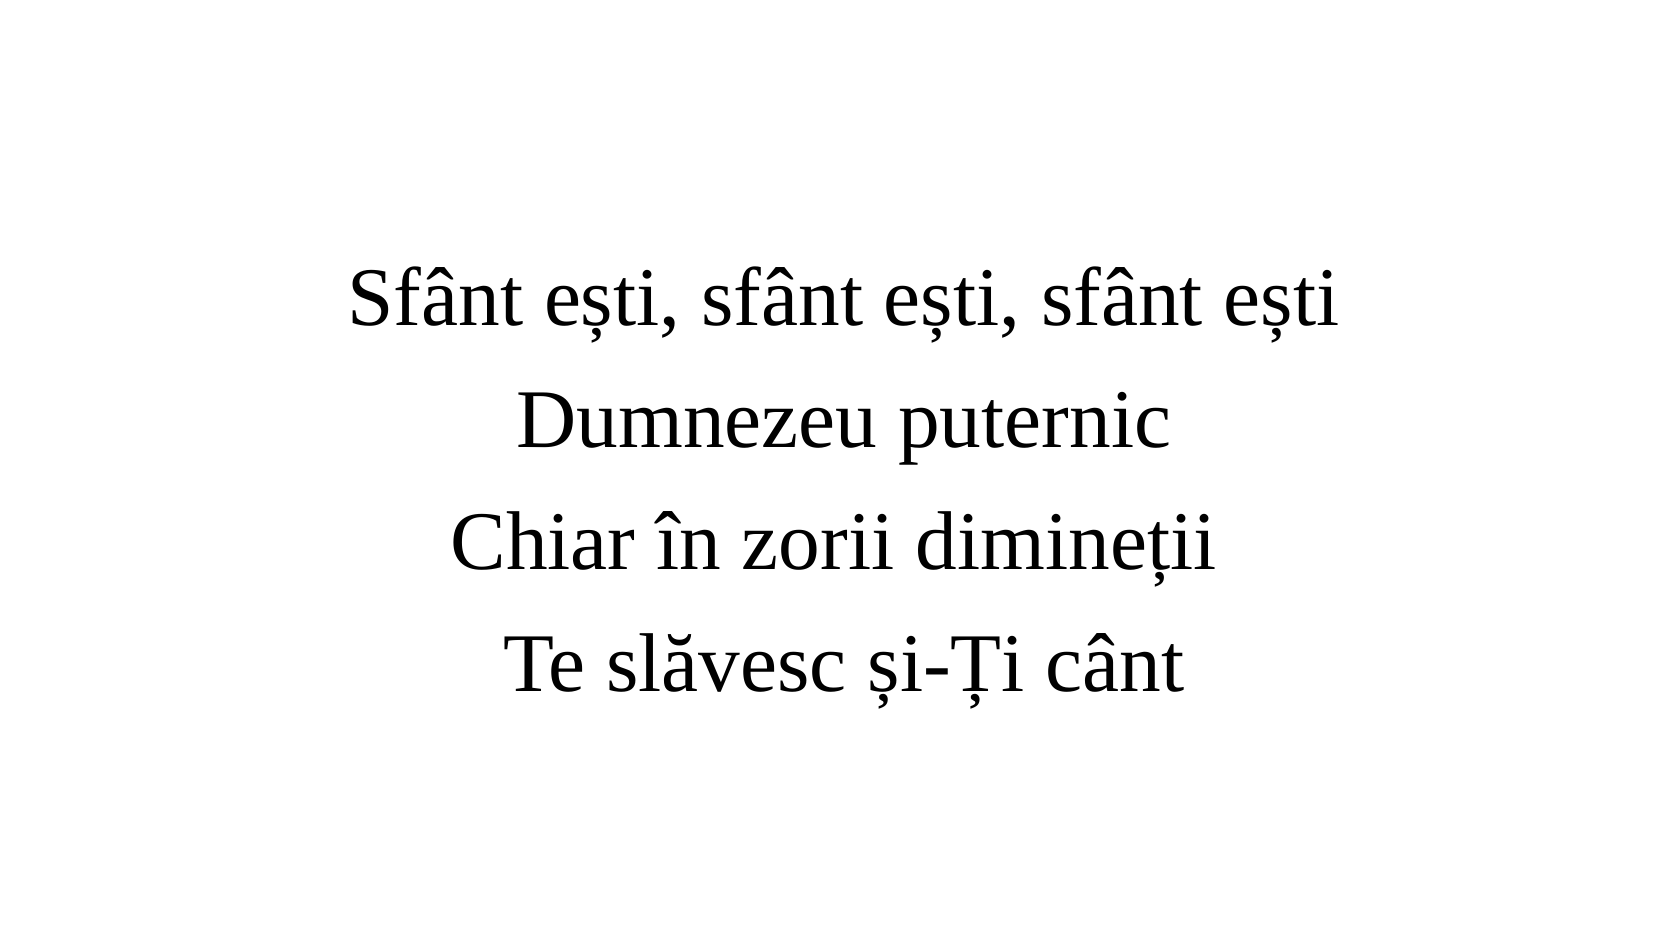

# Sfânt ești, sfânt ești, sfânt ești
Dumnezeu puternic
Chiar în zorii dimineții
Te slăvesc și-Ți cânt